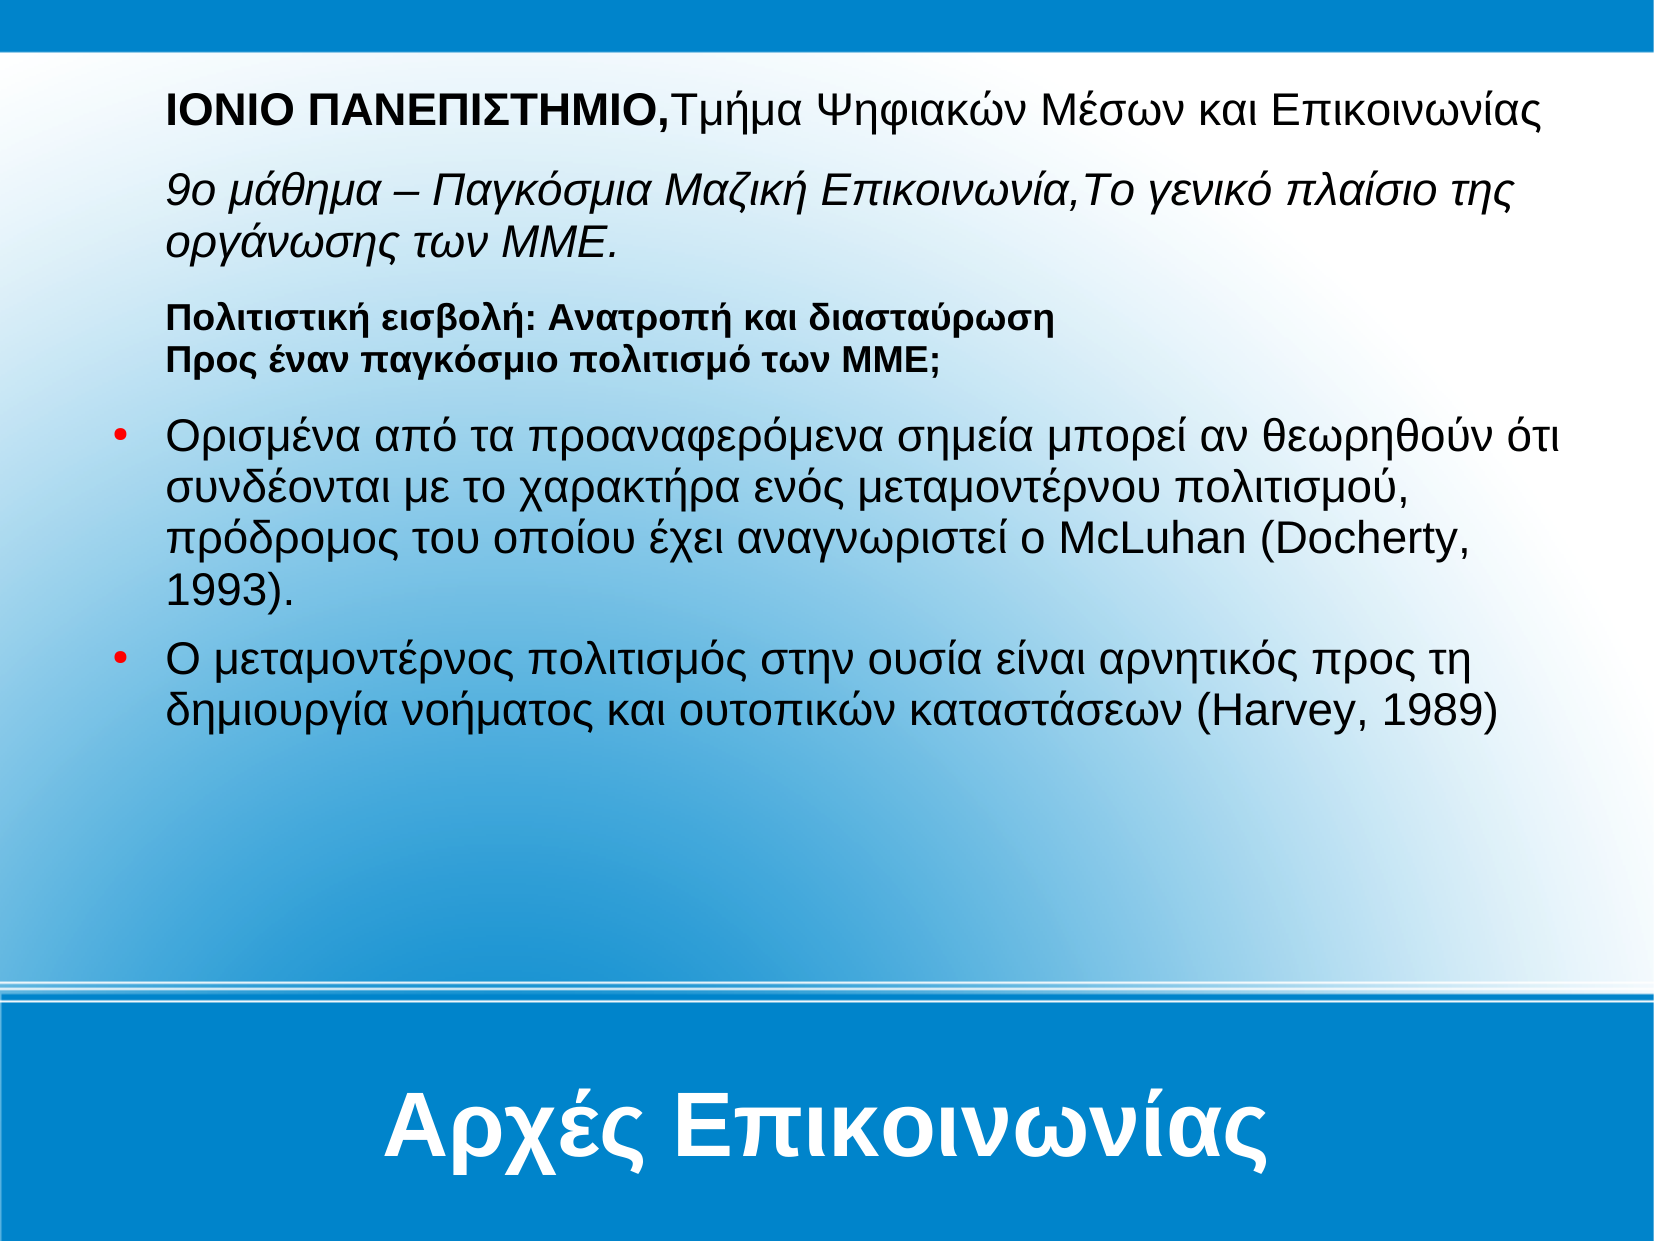

ΙΟΝΙΟ ΠΑΝΕΠΙΣΤΗΜΙΟ,Τμήμα Ψηφιακών Μέσων και Επικοινωνίας
9ο μάθημα – Παγκόσμια Μαζική Επικοινωνία,Το γενικό πλαίσιο της οργάνωσης των ΜΜΕ.
Πολιτιστική εισβολή: Ανατροπή και διασταύρωση
Προς έναν παγκόσμιο πολιτισμό των ΜΜΕ;
Ορισμένα από τα προαναφερόμενα σημεία μπορεί αν θεωρηθούν ότι συνδέονται με το χαρακτήρα ενός μεταμοντέρνου πολιτισμού, πρόδρομος του οποίου έχει αναγνωριστεί ο McLuhan (Docherty, 1993).
Ο μεταμοντέρνος πολιτισμός στην ουσία είναι αρνητικός προς τη δημιουργία νοήματος και ουτοπικών καταστάσεων (Harvey, 1989)
# Αρχές Επικοινωνίας